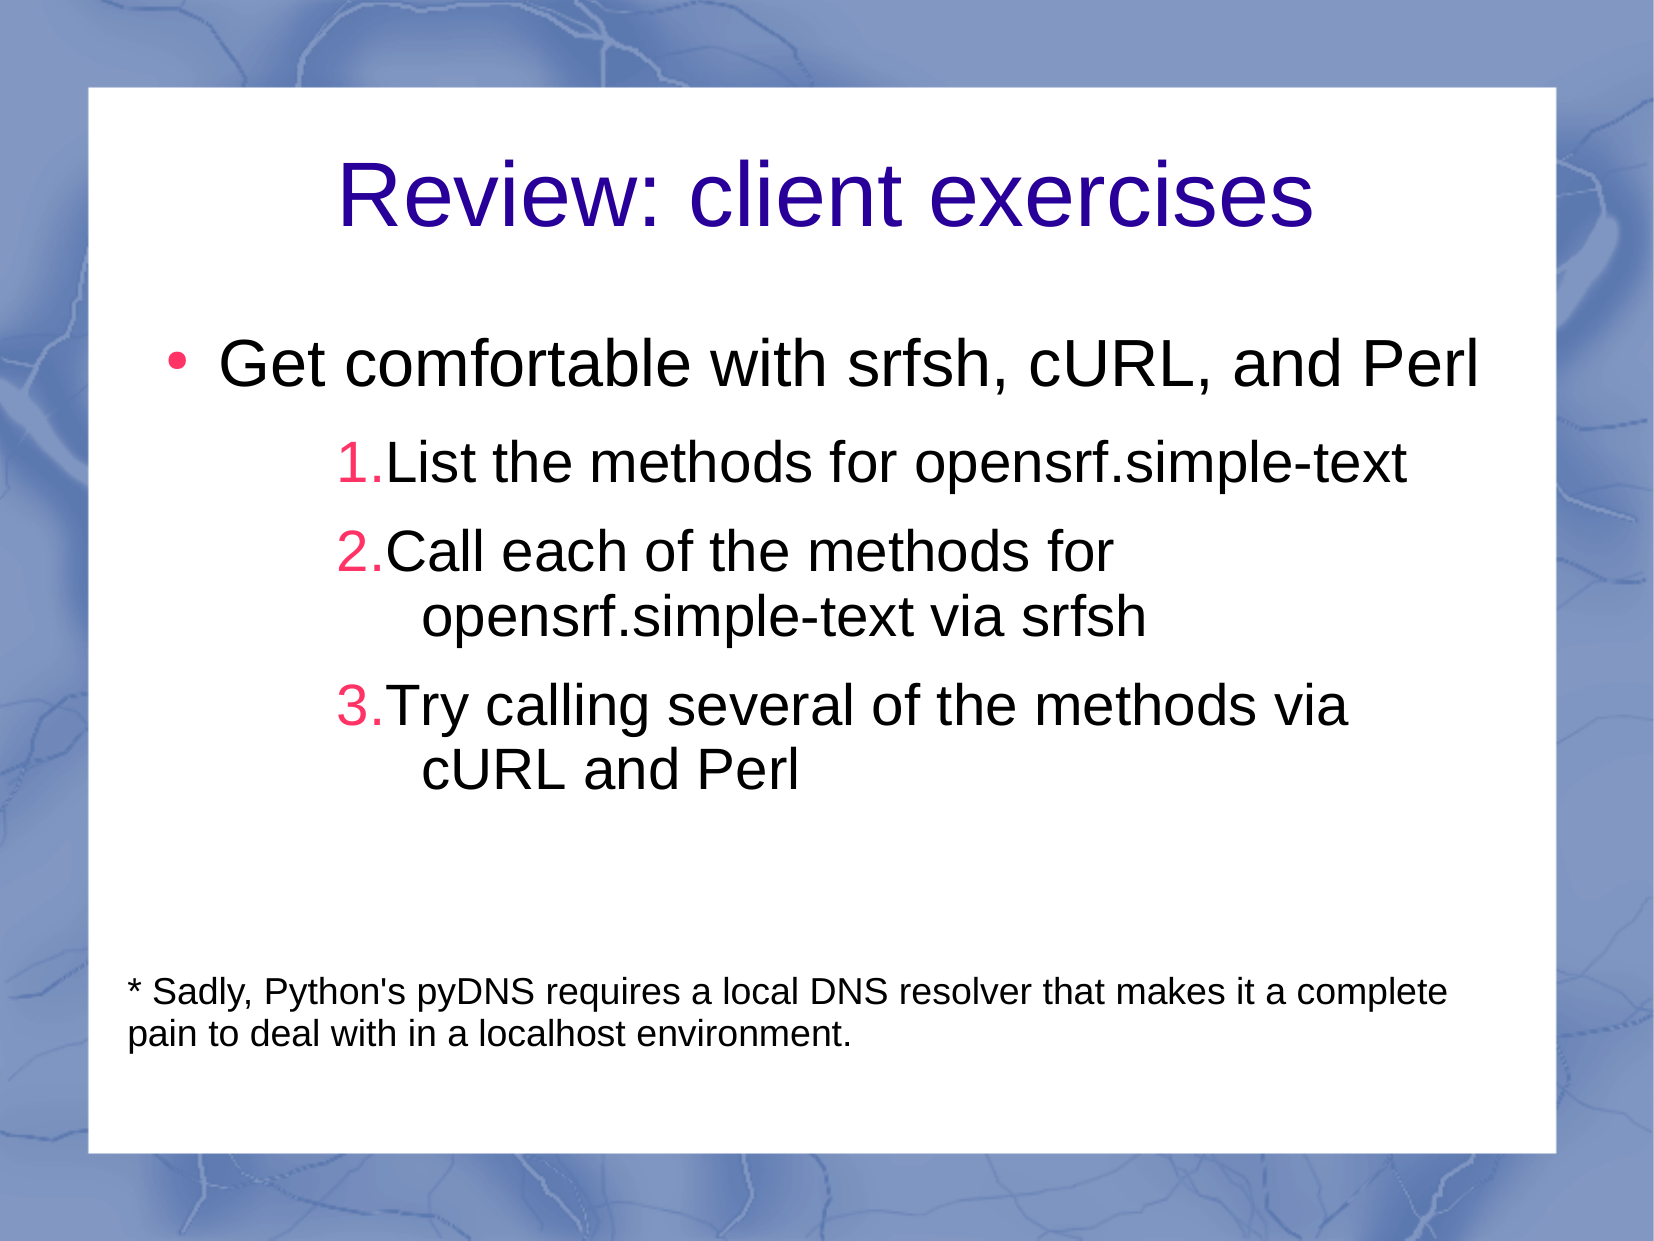

# Review: client exercises
Get comfortable with srfsh, cURL, and Perl
List the methods for opensrf.simple-text
Call each of the methods for opensrf.simple-text via srfsh
Try calling several of the methods via cURL and Perl
* Sadly, Python's pyDNS requires a local DNS resolver that makes it a complete pain to deal with in a localhost environment.